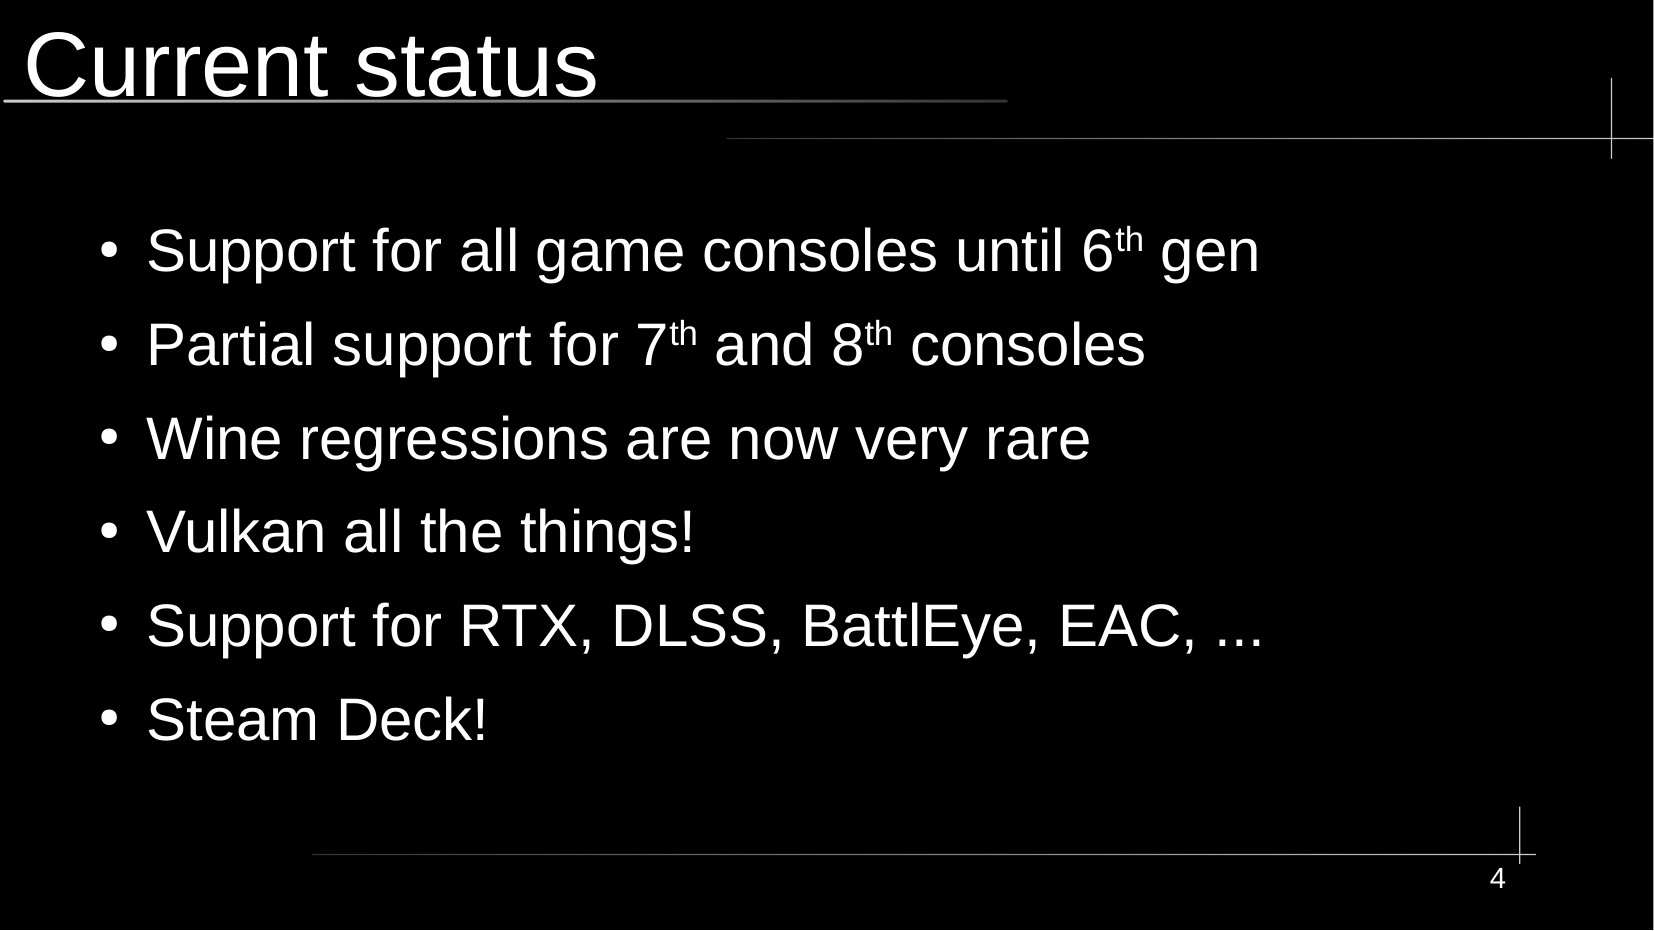

# Current status
Support for all game consoles until 6th gen
Partial support for 7th and 8th consoles
Wine regressions are now very rare
Vulkan all the things!
Support for RTX, DLSS, BattlEye, EAC, ...
Steam Deck!
4